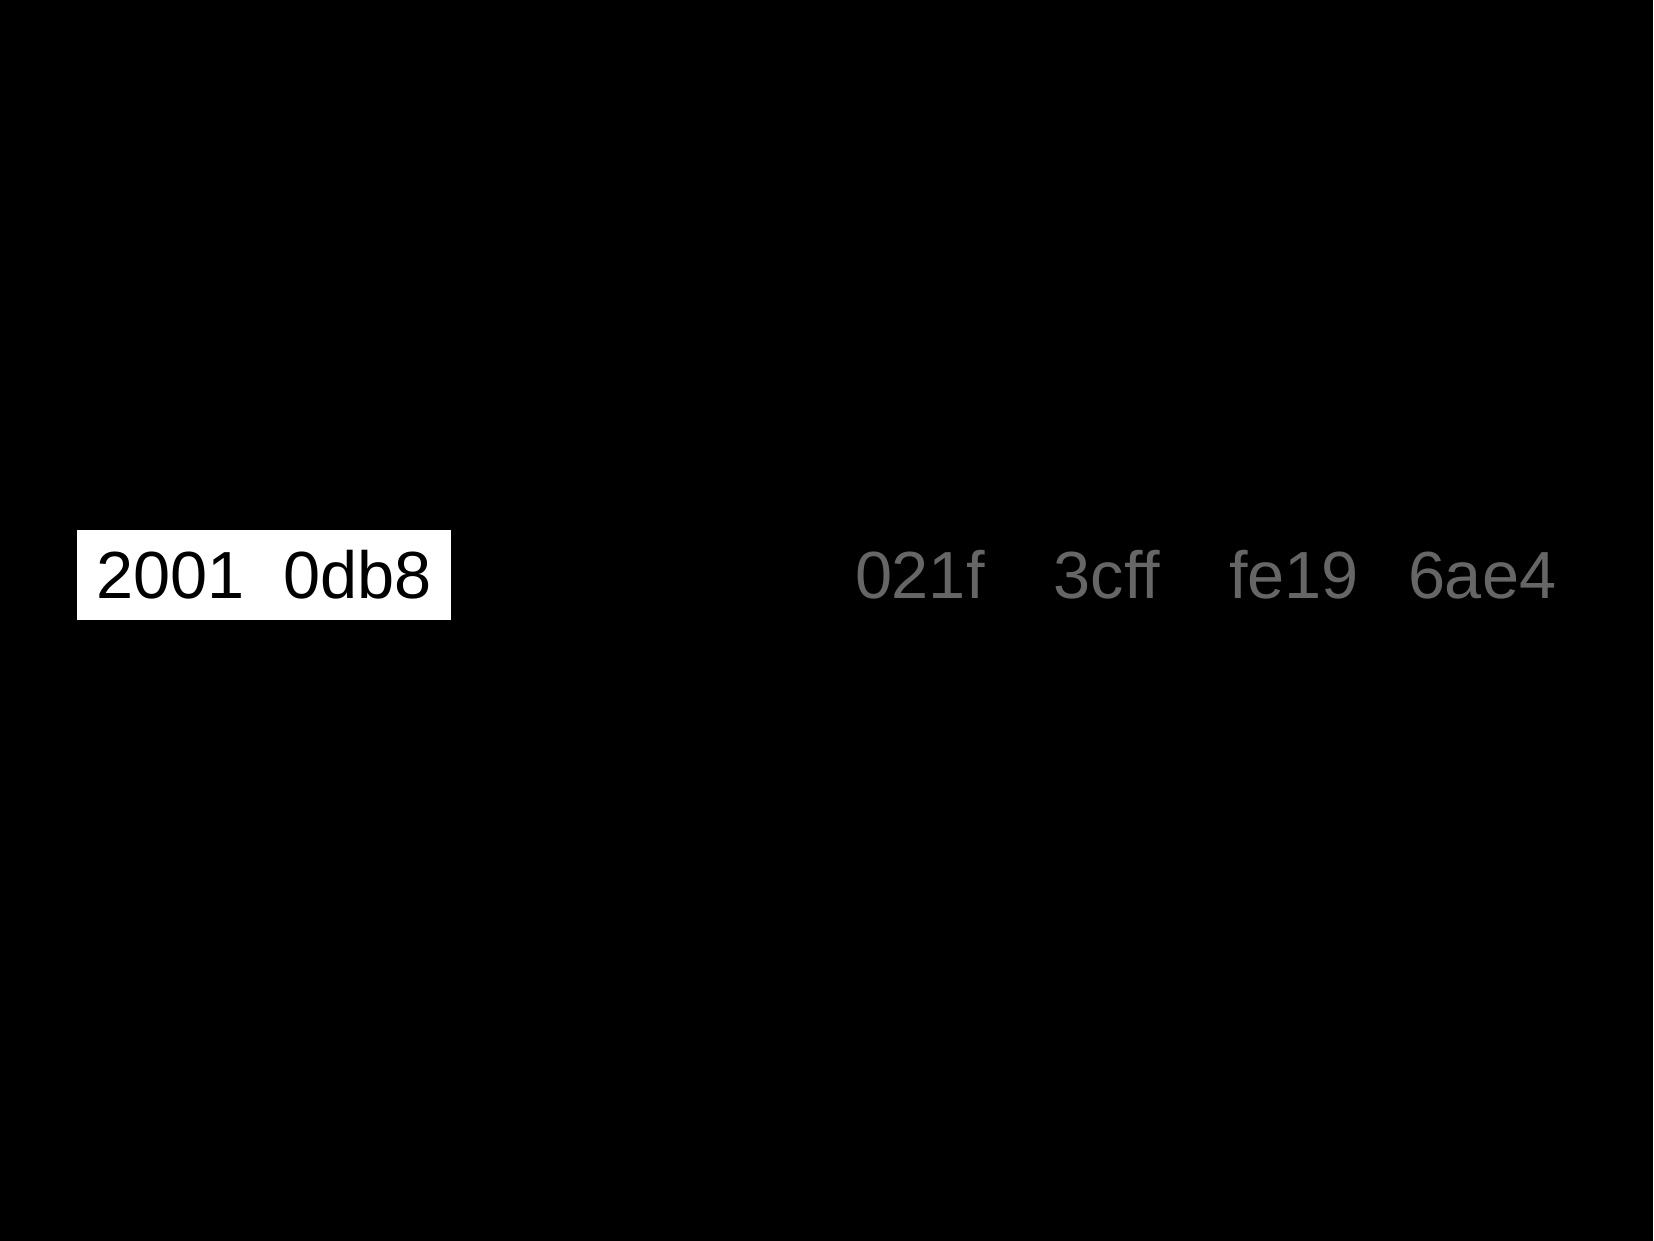

| 2001 | 0db8 | 1234 | 0012 | 021f | 3cff | fe19 | 6ae4 |
| --- | --- | --- | --- | --- | --- | --- | --- |
| /32 | | | | | | | |